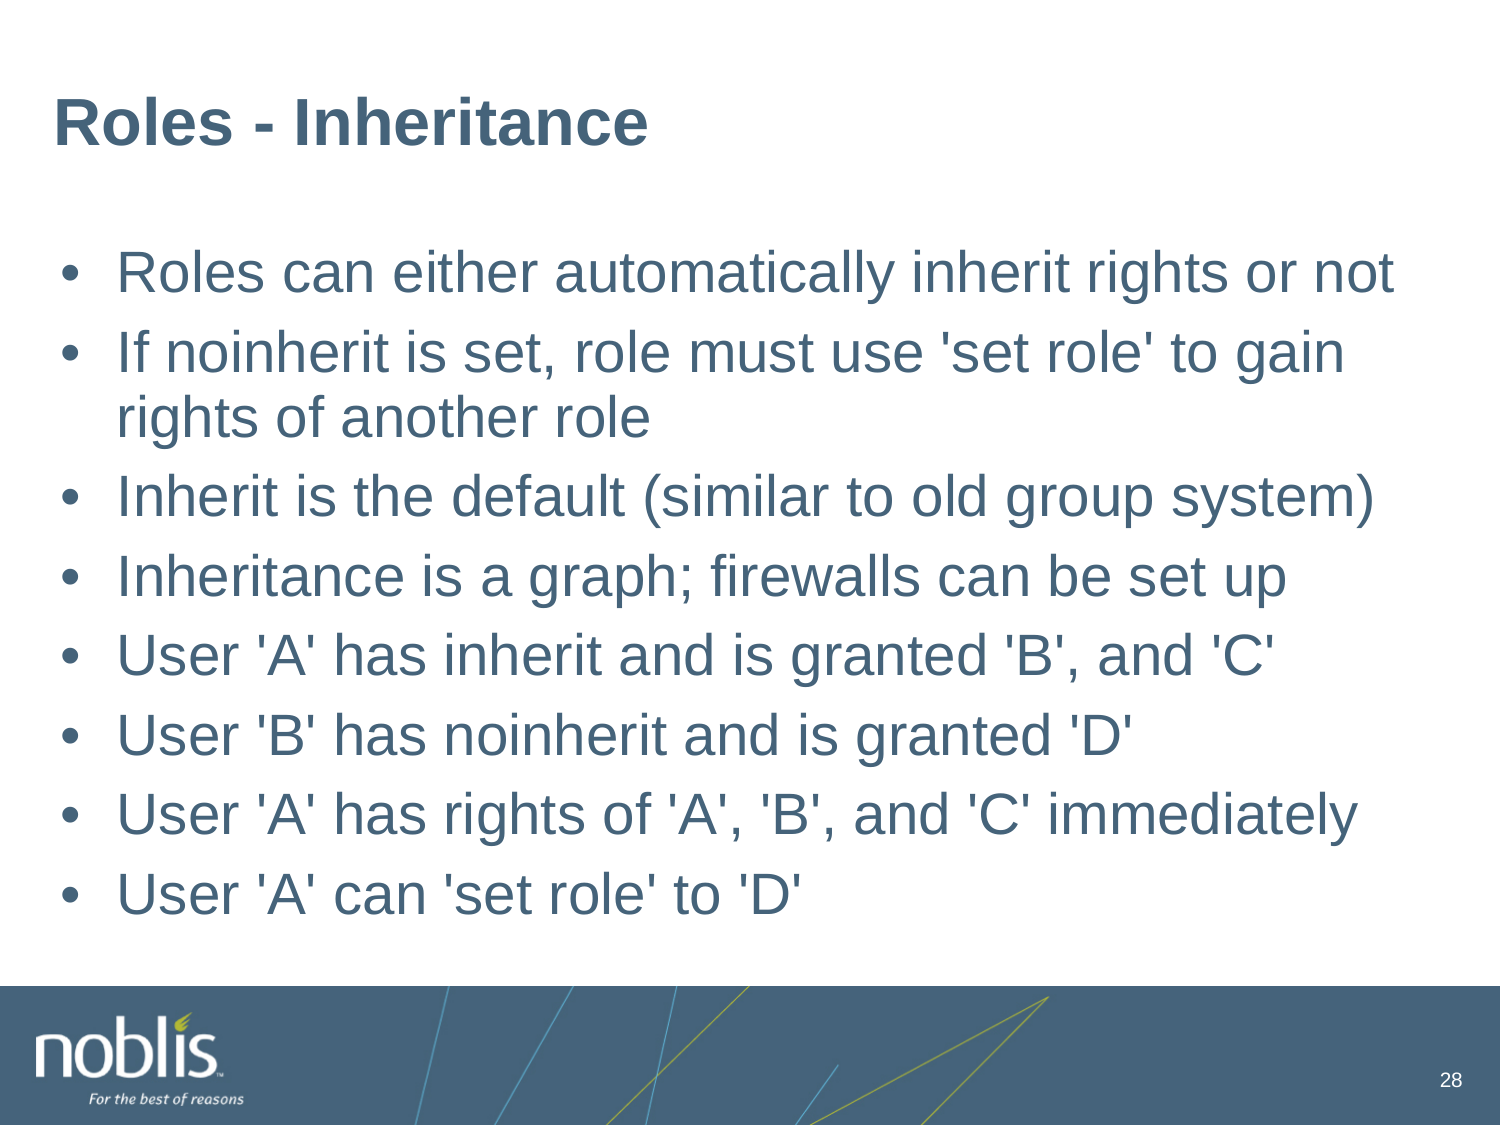

# Roles - Inheritance
Roles can either automatically inherit rights or not
If noinherit is set, role must use 'set role' to gain rights of another role
Inherit is the default (similar to old group system)
Inheritance is a graph; firewalls can be set up
User 'A' has inherit and is granted 'B', and 'C'
User 'B' has noinherit and is granted 'D'
User 'A' has rights of 'A', 'B', and 'C' immediately
User 'A' can 'set role' to 'D'